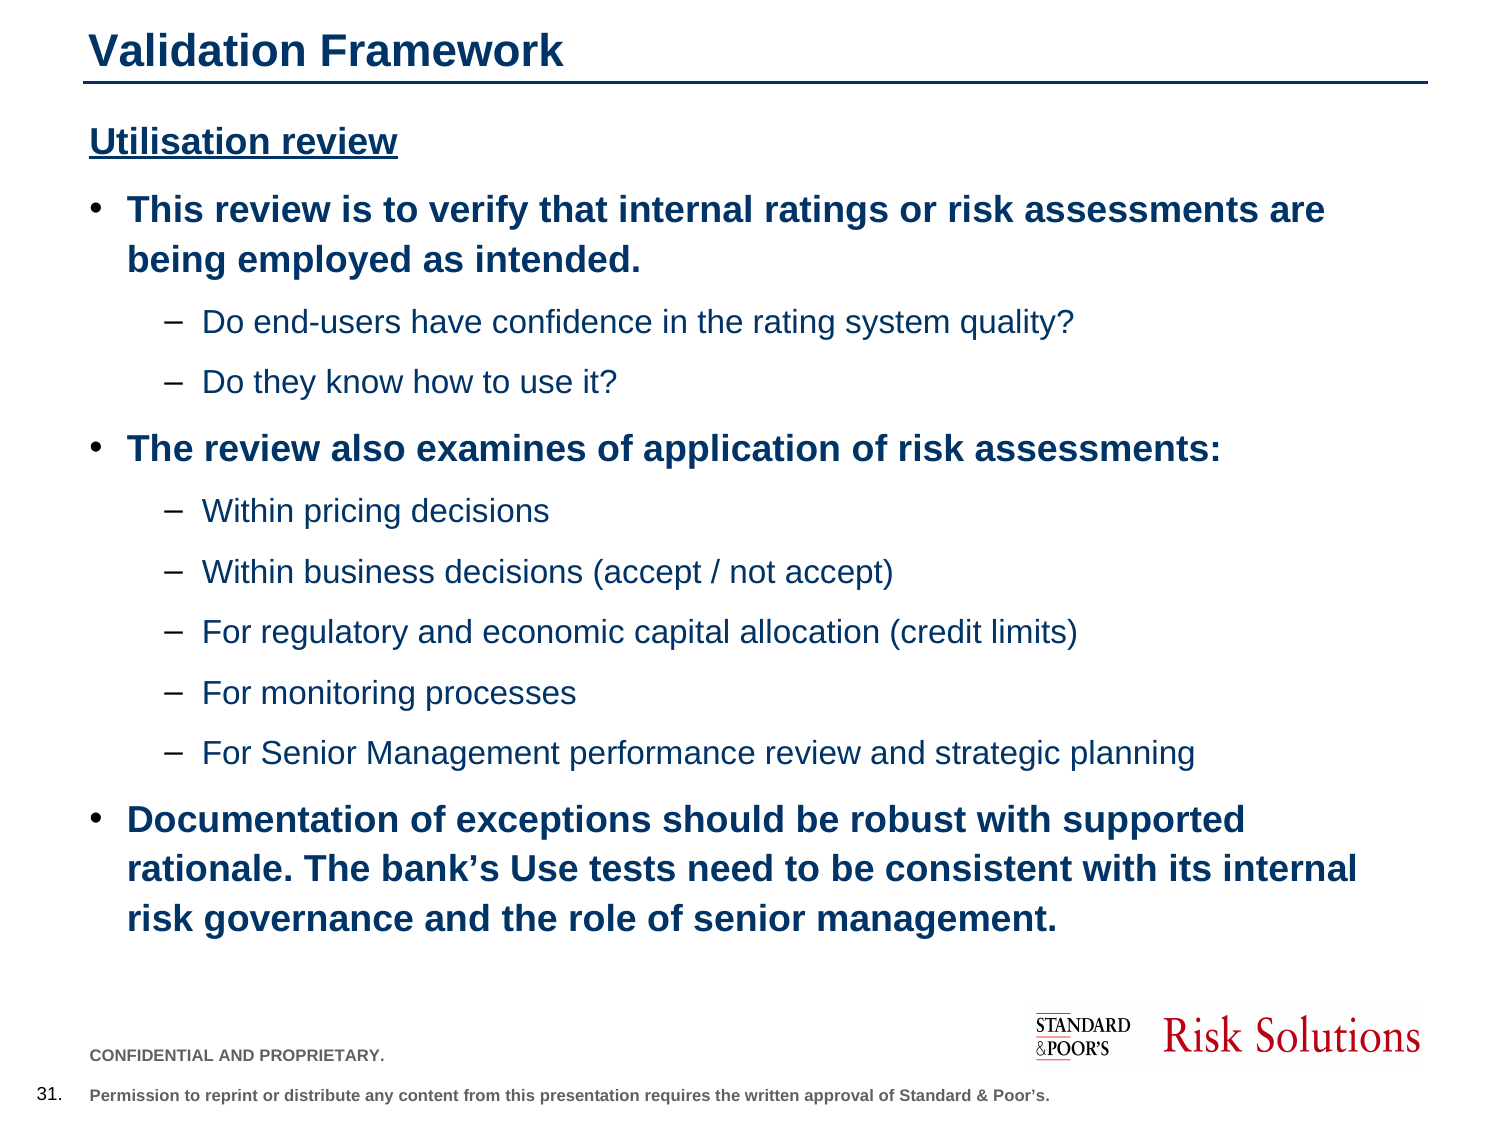

# Validation Framework
Utilisation review
This review is to verify that internal ratings or risk assessments are being employed as intended.
Do end-users have confidence in the rating system quality?
Do they know how to use it?
The review also examines of application of risk assessments:
Within pricing decisions
Within business decisions (accept / not accept)
For regulatory and economic capital allocation (credit limits)
For monitoring processes
For Senior Management performance review and strategic planning
Documentation of exceptions should be robust with supported rationale. The bank’s Use tests need to be consistent with its internal risk governance and the role of senior management.